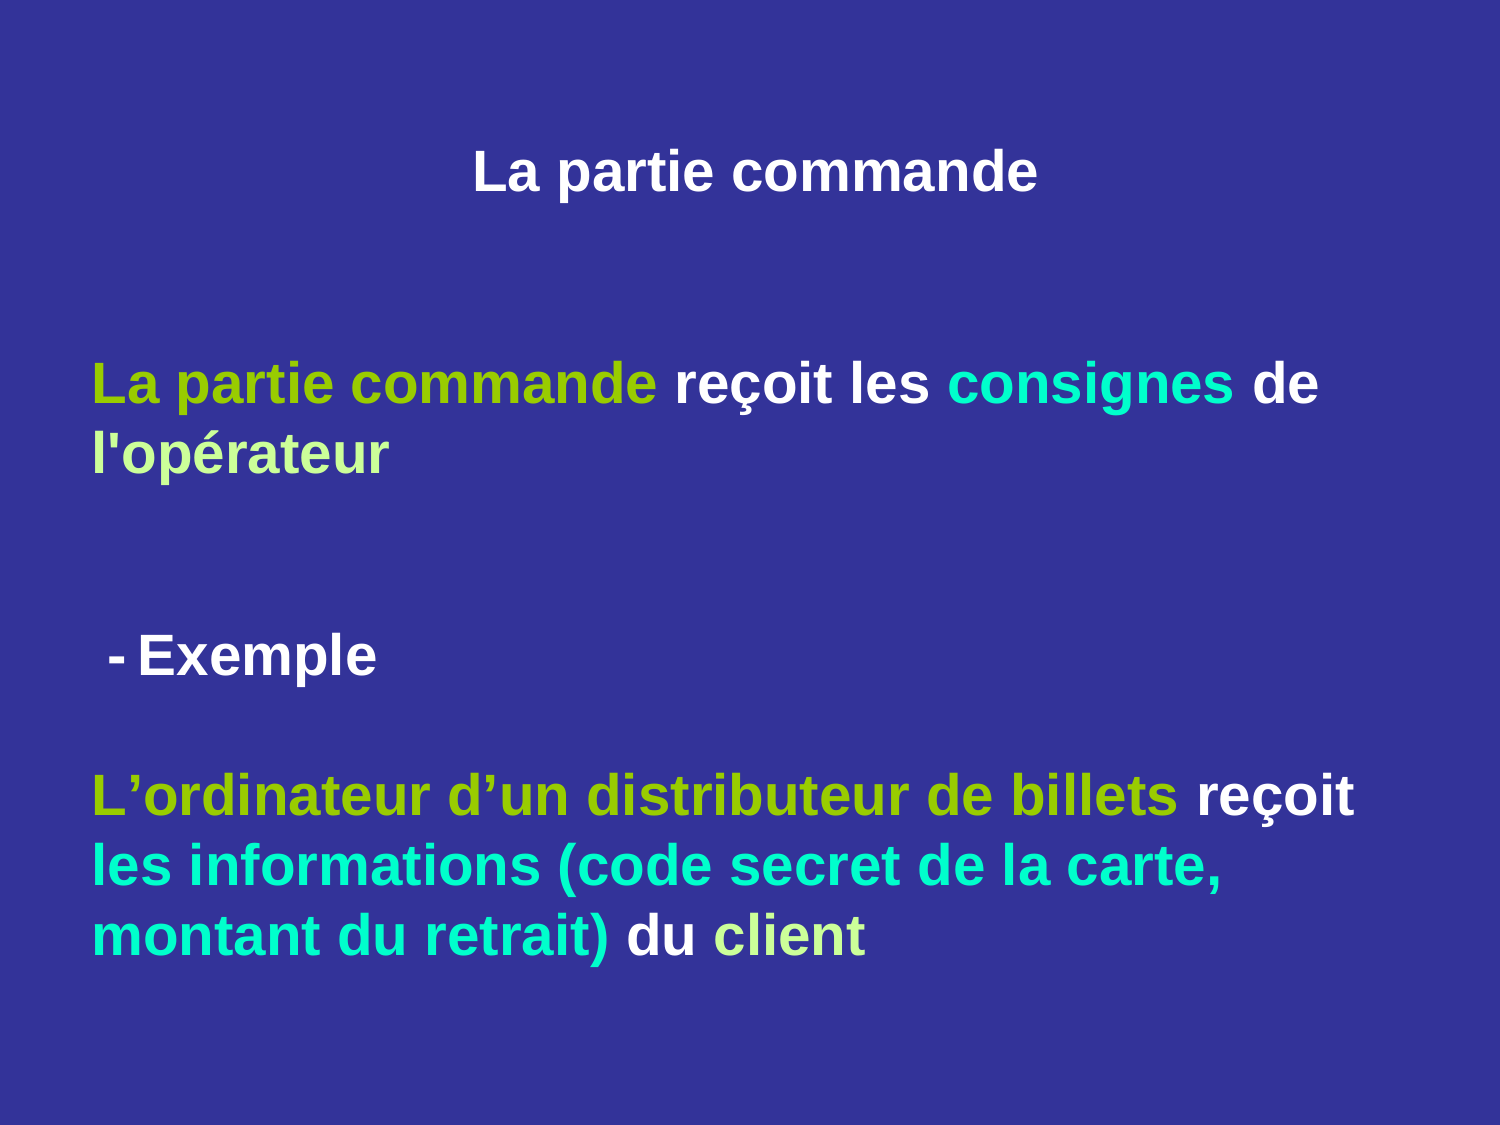

La partie commande
La partie commande reçoit les consignes de l'opérateur
 - Exemple
L’ordinateur d’un distributeur de billets reçoit les informations (code secret de la carte, montant du retrait) du client